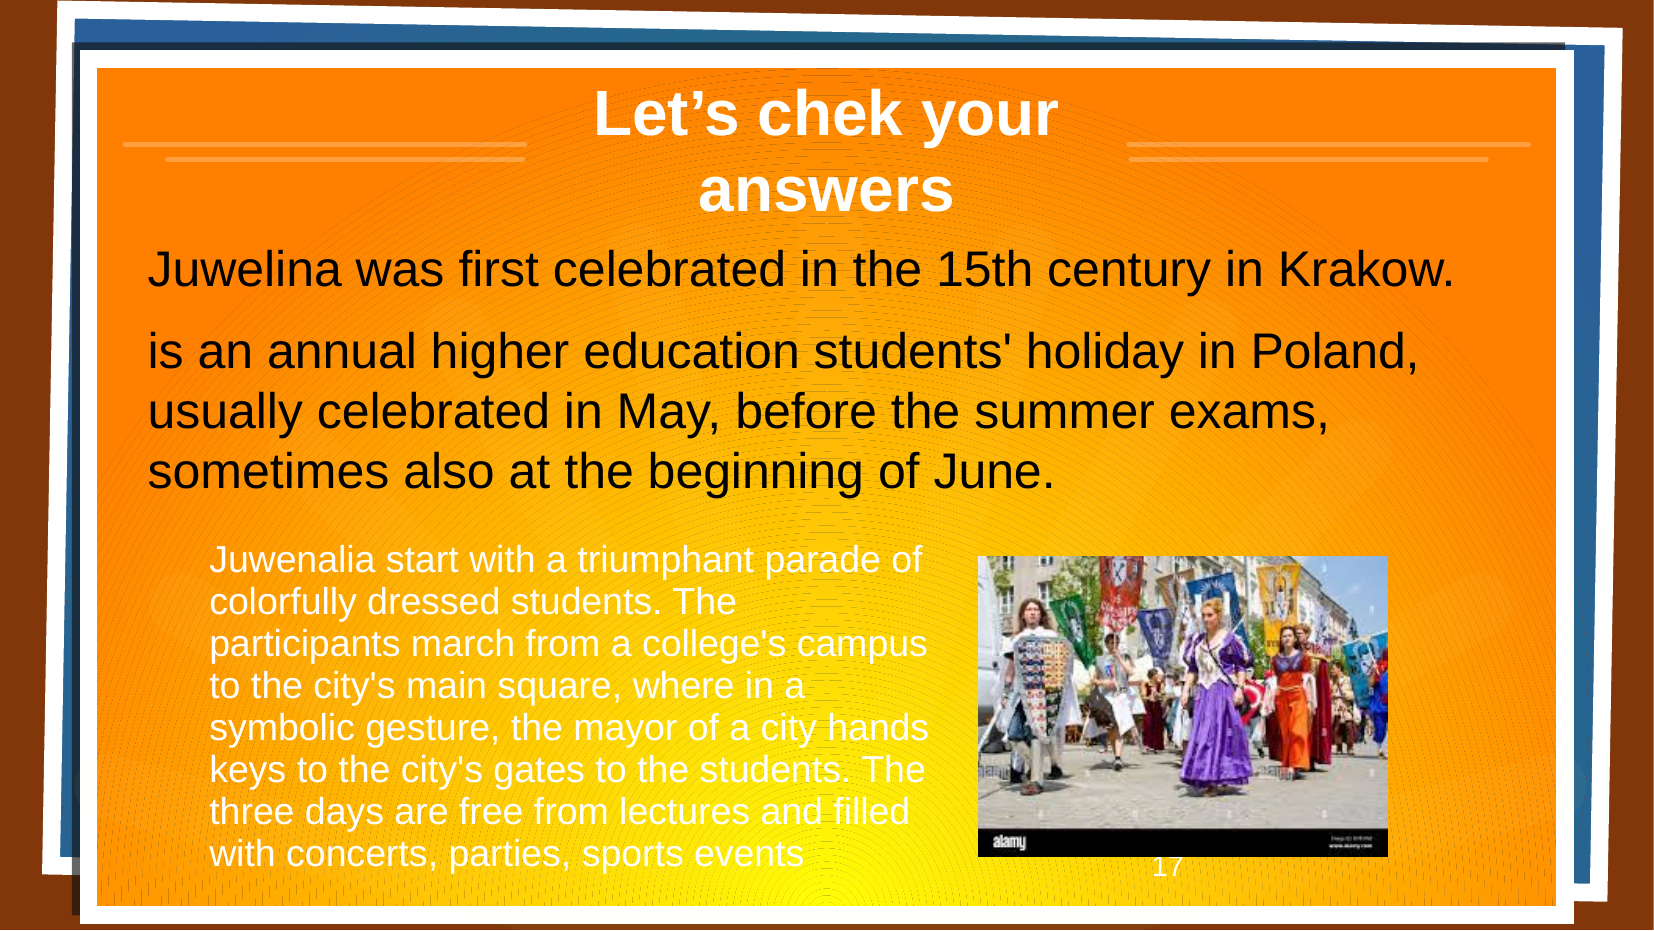

# Let’s chek your answers
Juwelina was first celebrated in the 15th century in Krakow.
is an annual higher education students' holiday in Poland, usually celebrated in May, before the summer exams, sometimes also at the beginning of June.
Juwenalia start with a triumphant parade of colorfully dressed students. The participants march from a college's campus to the city's main square, where in a symbolic gesture, the mayor of a city hands keys to the city's gates to the students. The three days are free from lectures and filled with concerts, parties, sports events